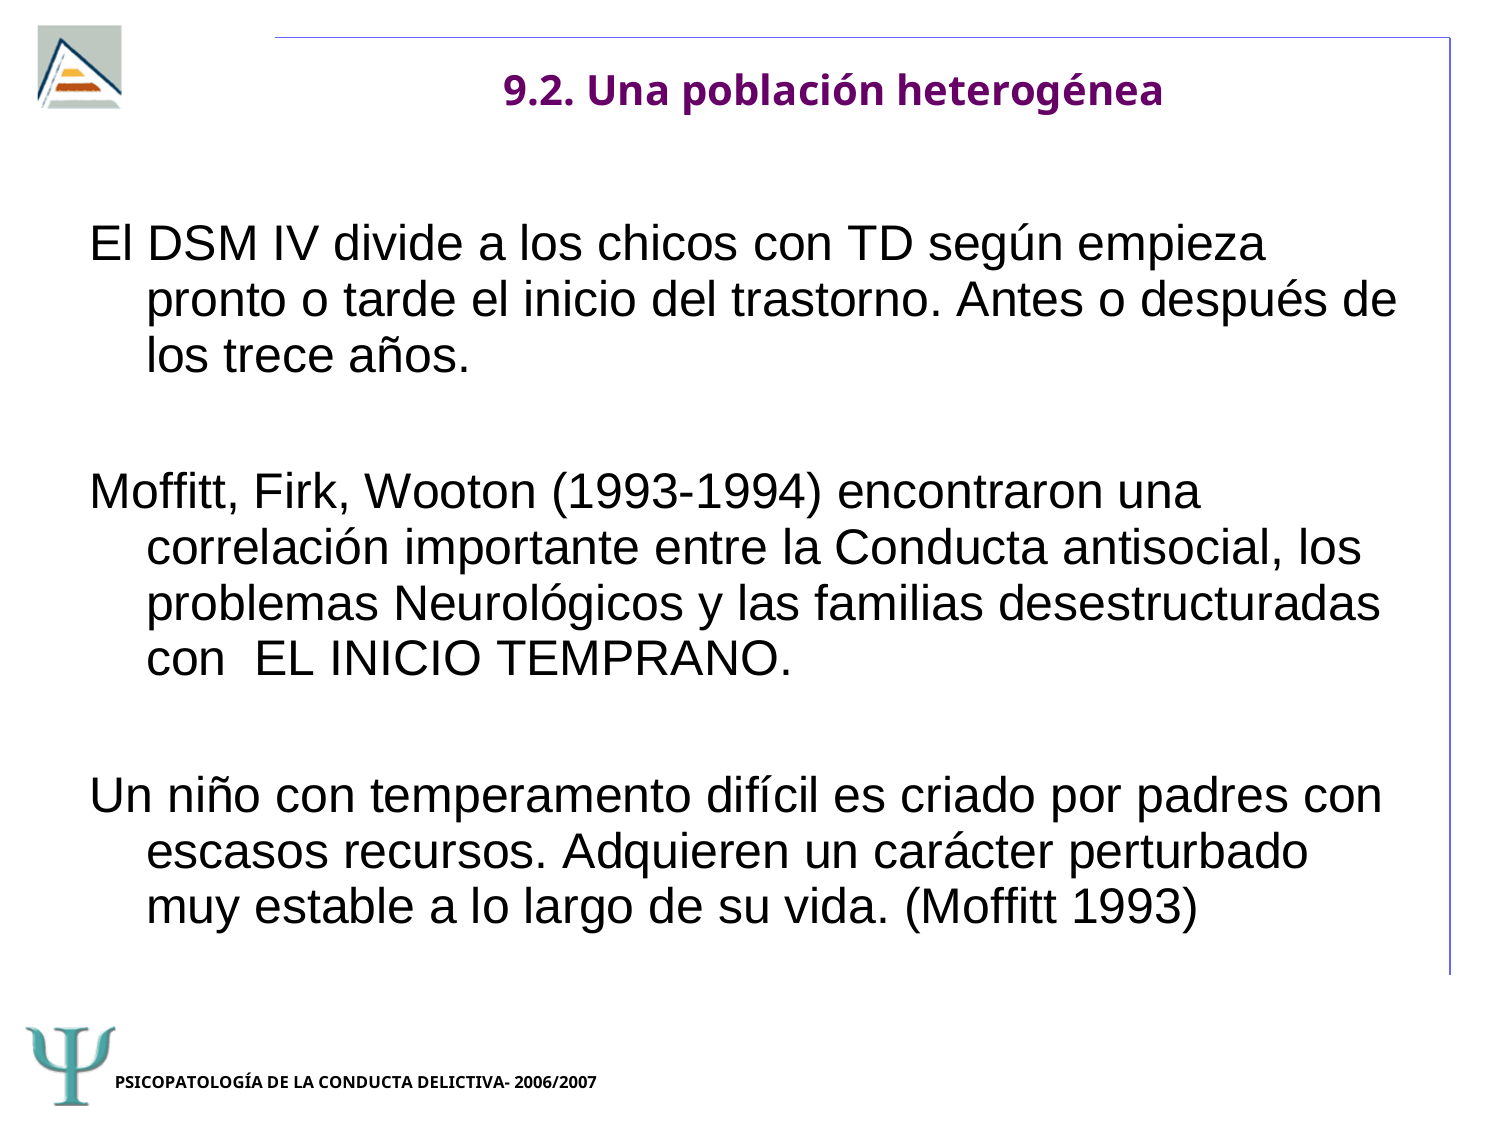

# 9.2. Una población heterogénea
El DSM IV divide a los chicos con TD según empieza pronto o tarde el inicio del trastorno. Antes o después de los trece años.
Moffitt, Firk, Wooton (1993-1994) encontraron una correlación importante entre la Conducta antisocial, los problemas Neurológicos y las familias desestructuradas con EL INICIO TEMPRANO.
Un niño con temperamento difícil es criado por padres con escasos recursos. Adquieren un carácter perturbado muy estable a lo largo de su vida. (Moffitt 1993)